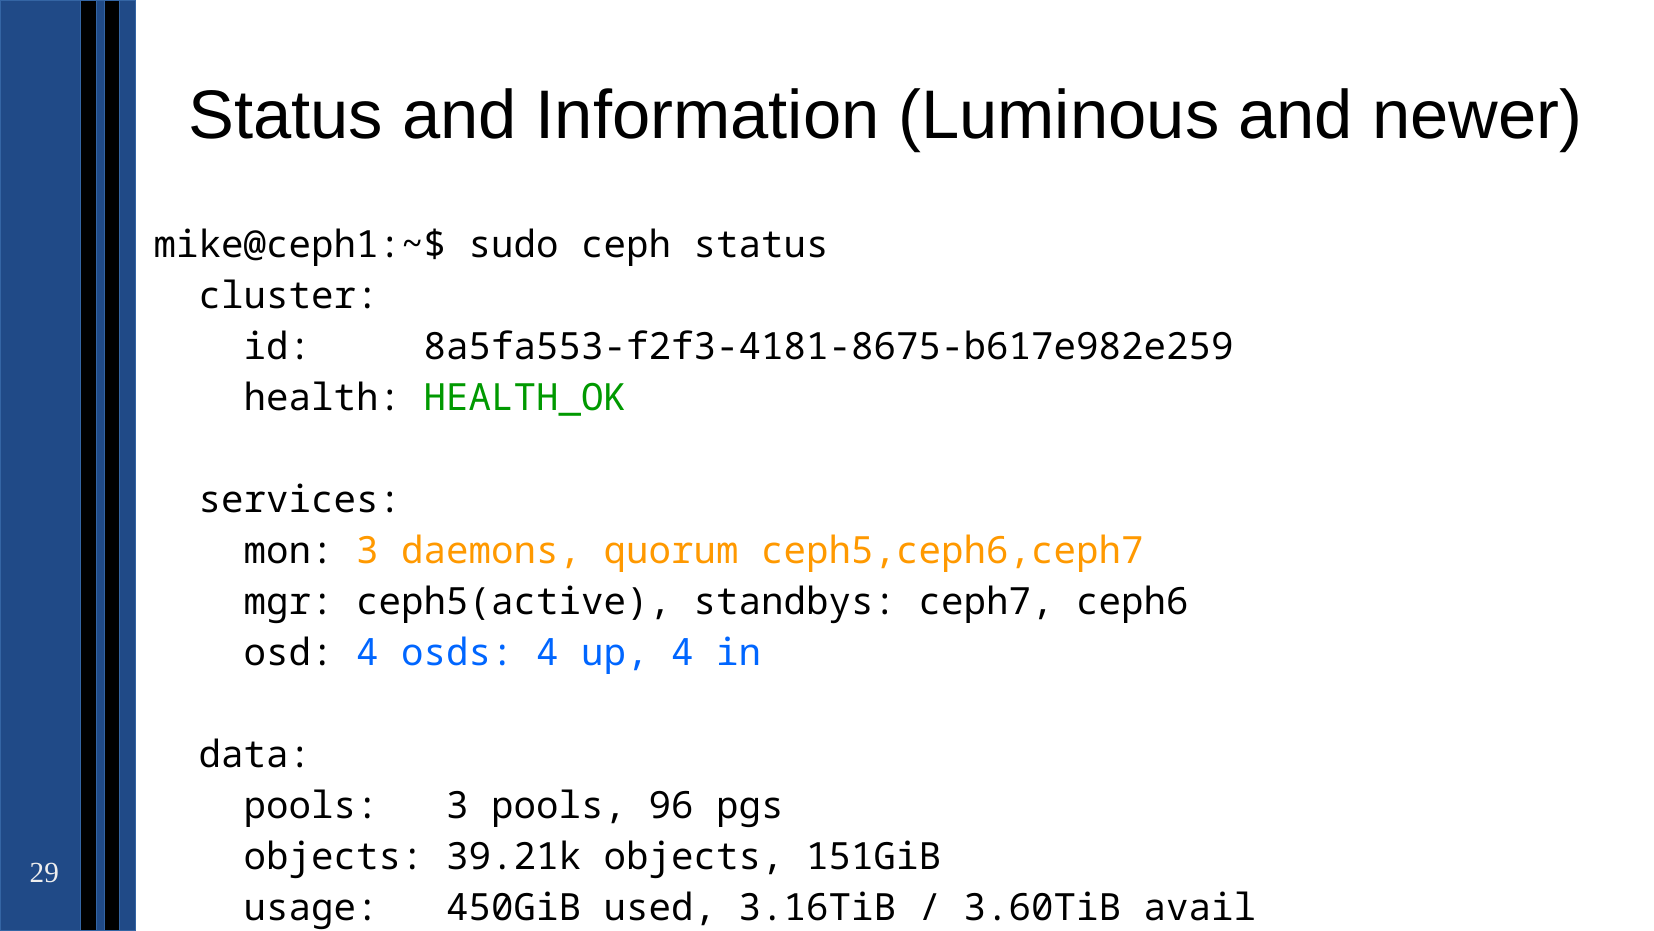

# Status and Information (Luminous and newer)
mike@ceph1:~$ sudo ceph status
 cluster:
 id: 8a5fa553-f2f3-4181-8675-b617e982e259
 health: HEALTH_OK
 services:
 mon: 3 daemons, quorum ceph5,ceph6,ceph7
 mgr: ceph5(active), standbys: ceph7, ceph6
 osd: 4 osds: 4 up, 4 in
 data:
 pools: 3 pools, 96 pgs
 objects: 39.21k objects, 151GiB
 usage: 450GiB used, 3.16TiB / 3.60TiB avail
 pgs: 96 active+clean
29